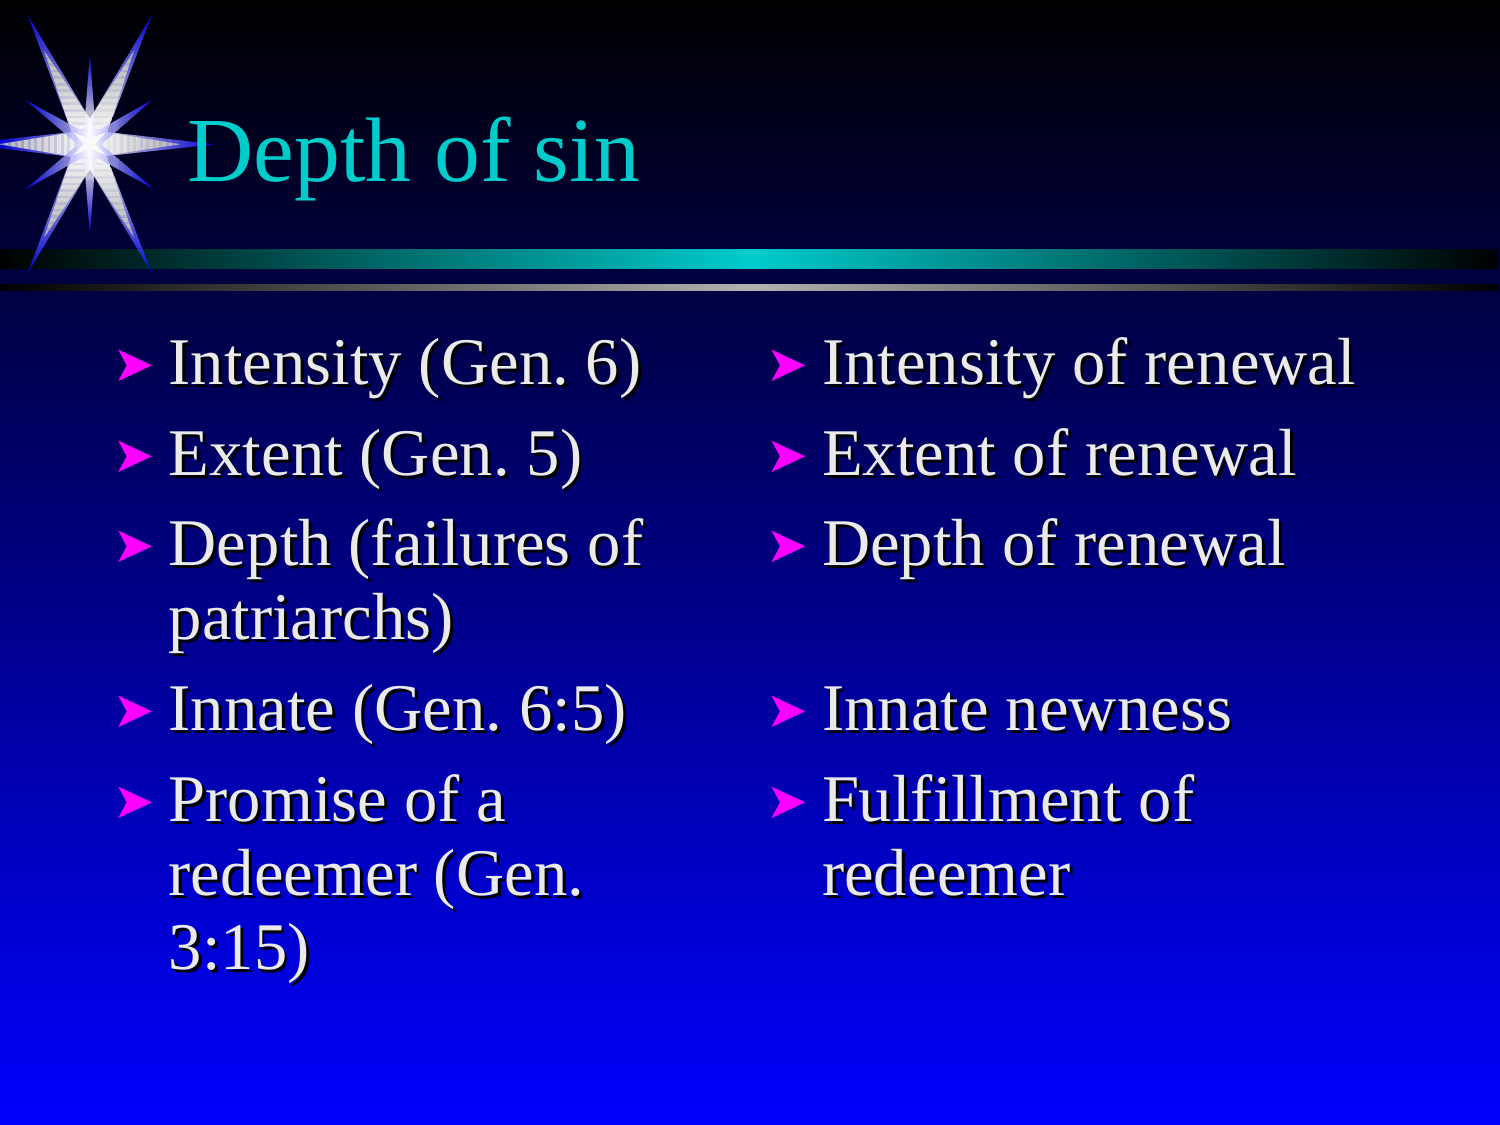

# Depth of sin
Intensity (Gen. 6)
Extent (Gen. 5)
Depth (failures of patriarchs)
Innate (Gen. 6:5)
Promise of a redeemer (Gen. 3:15)
Intensity of renewal
Extent of renewal
Depth of renewal
Innate newness
Fulfillment of redeemer